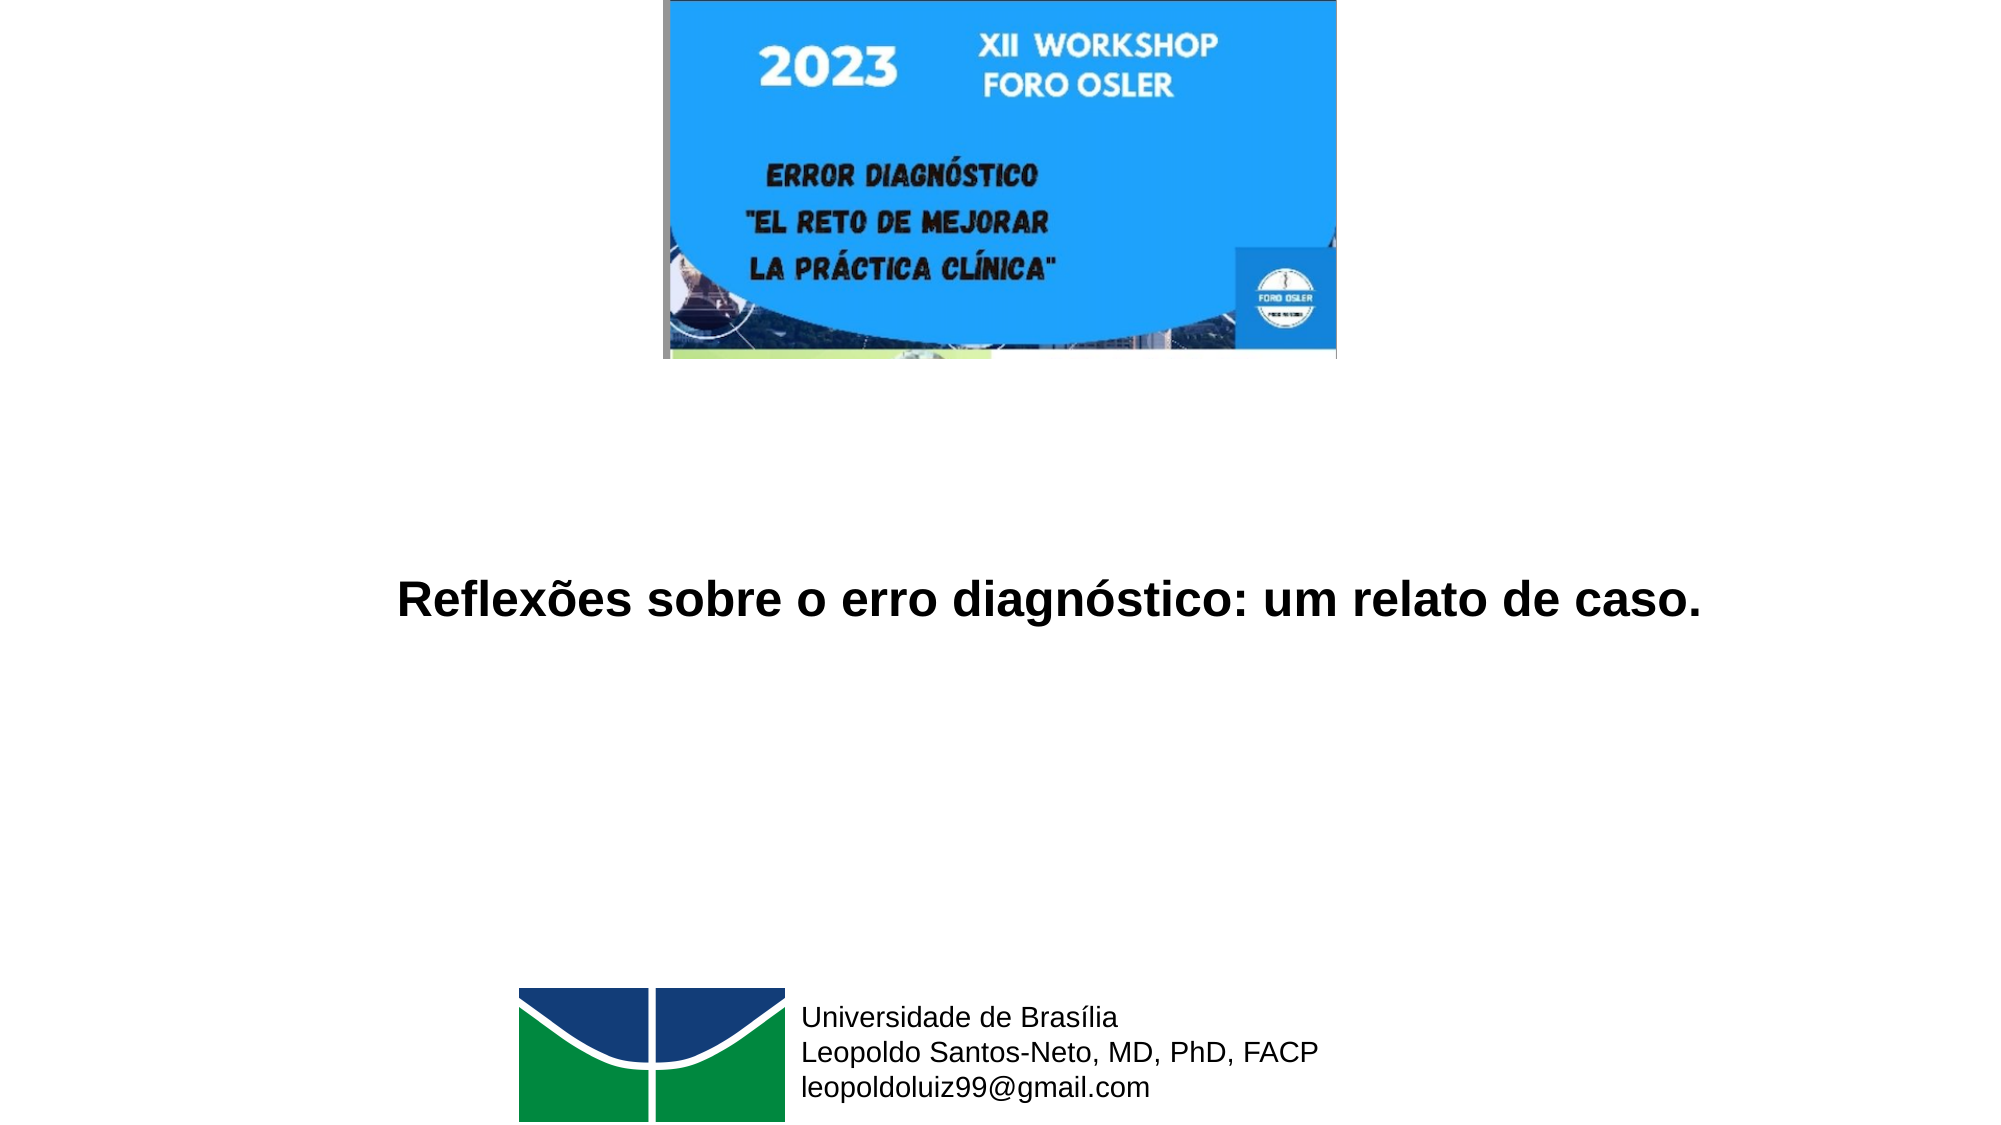

Reflexões sobre o erro diagnóstico: um relato de caso.
Universidade de Brasília
Leopoldo Santos-Neto, MD, PhD, FACP
leopoldoluiz99@gmail.com